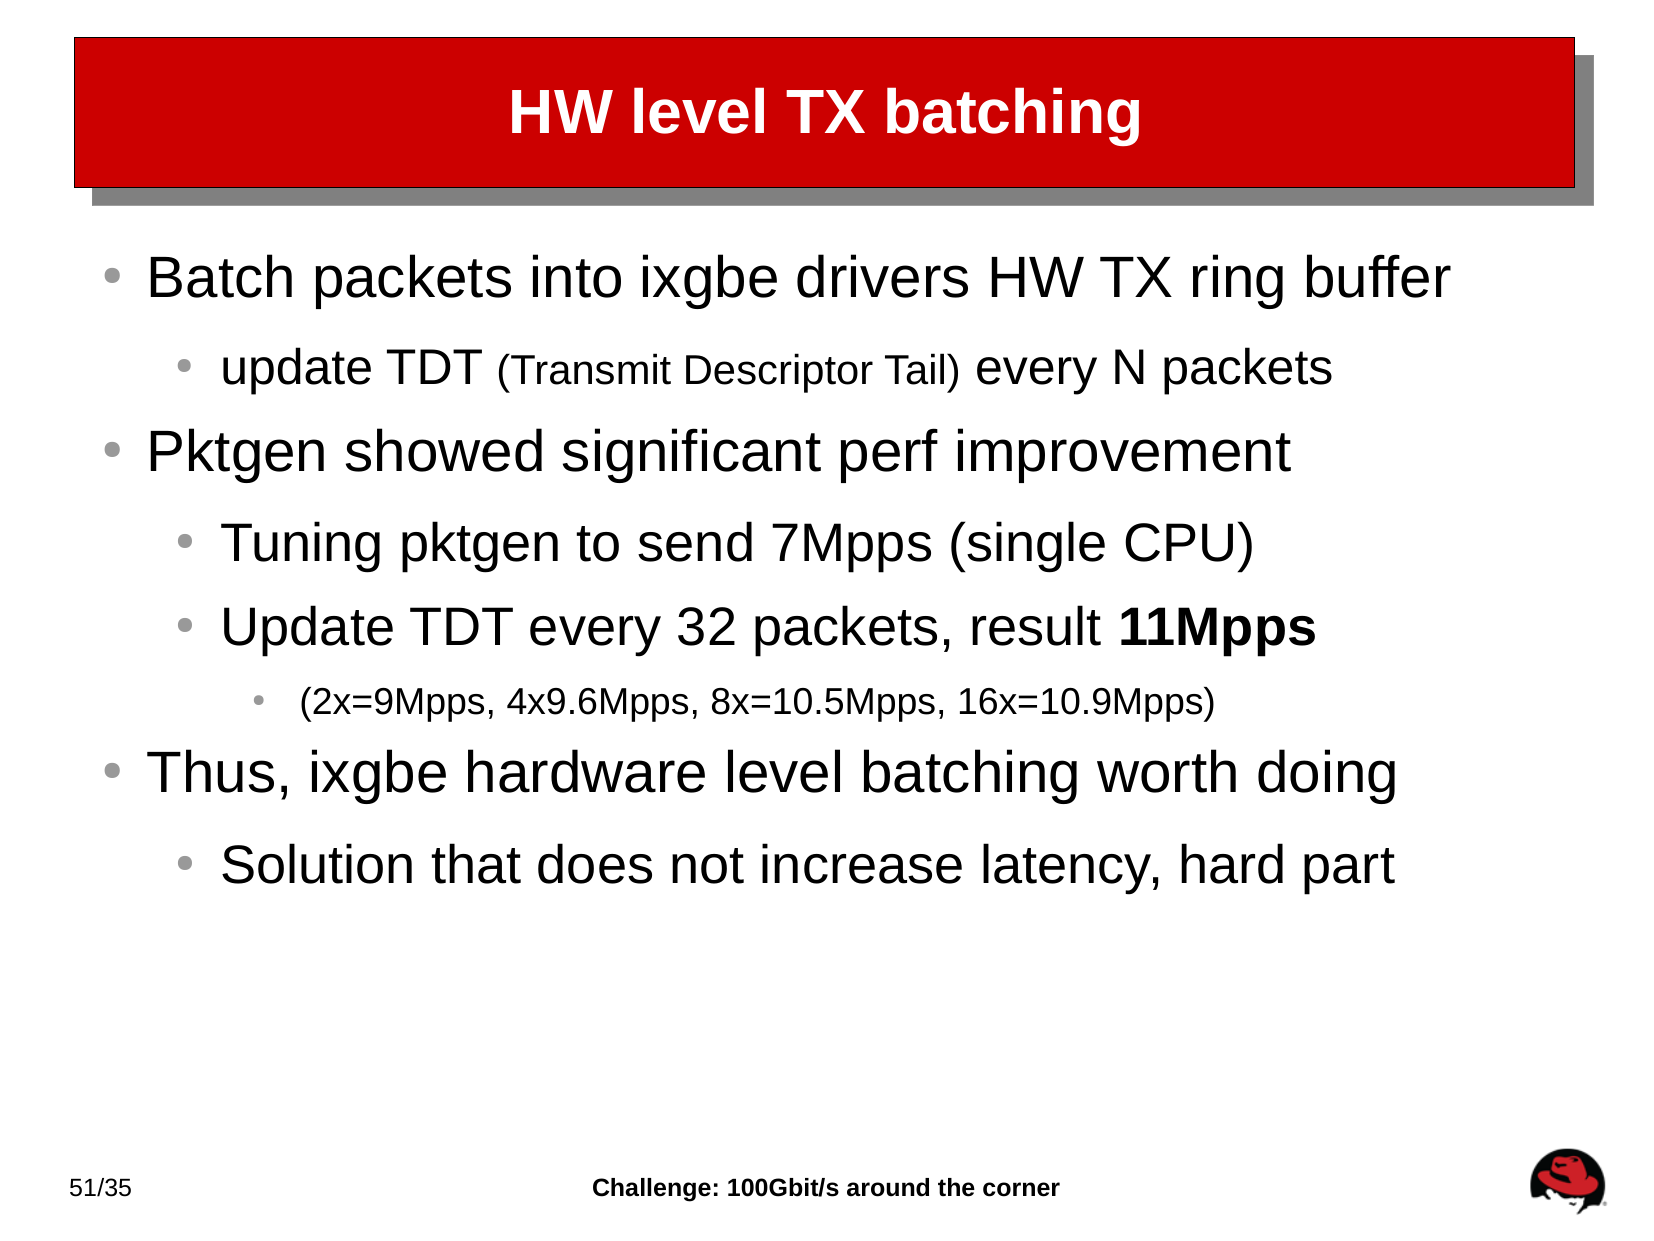

# HW level TX batching
Batch packets into ixgbe drivers HW TX ring buffer
update TDT (Transmit Descriptor Tail) every N packets
Pktgen showed significant perf improvement
Tuning pktgen to send 7Mpps (single CPU)
Update TDT every 32 packets, result 11Mpps
(2x=9Mpps, 4x9.6Mpps, 8x=10.5Mpps, 16x=10.9Mpps)
Thus, ixgbe hardware level batching worth doing
Solution that does not increase latency, hard part